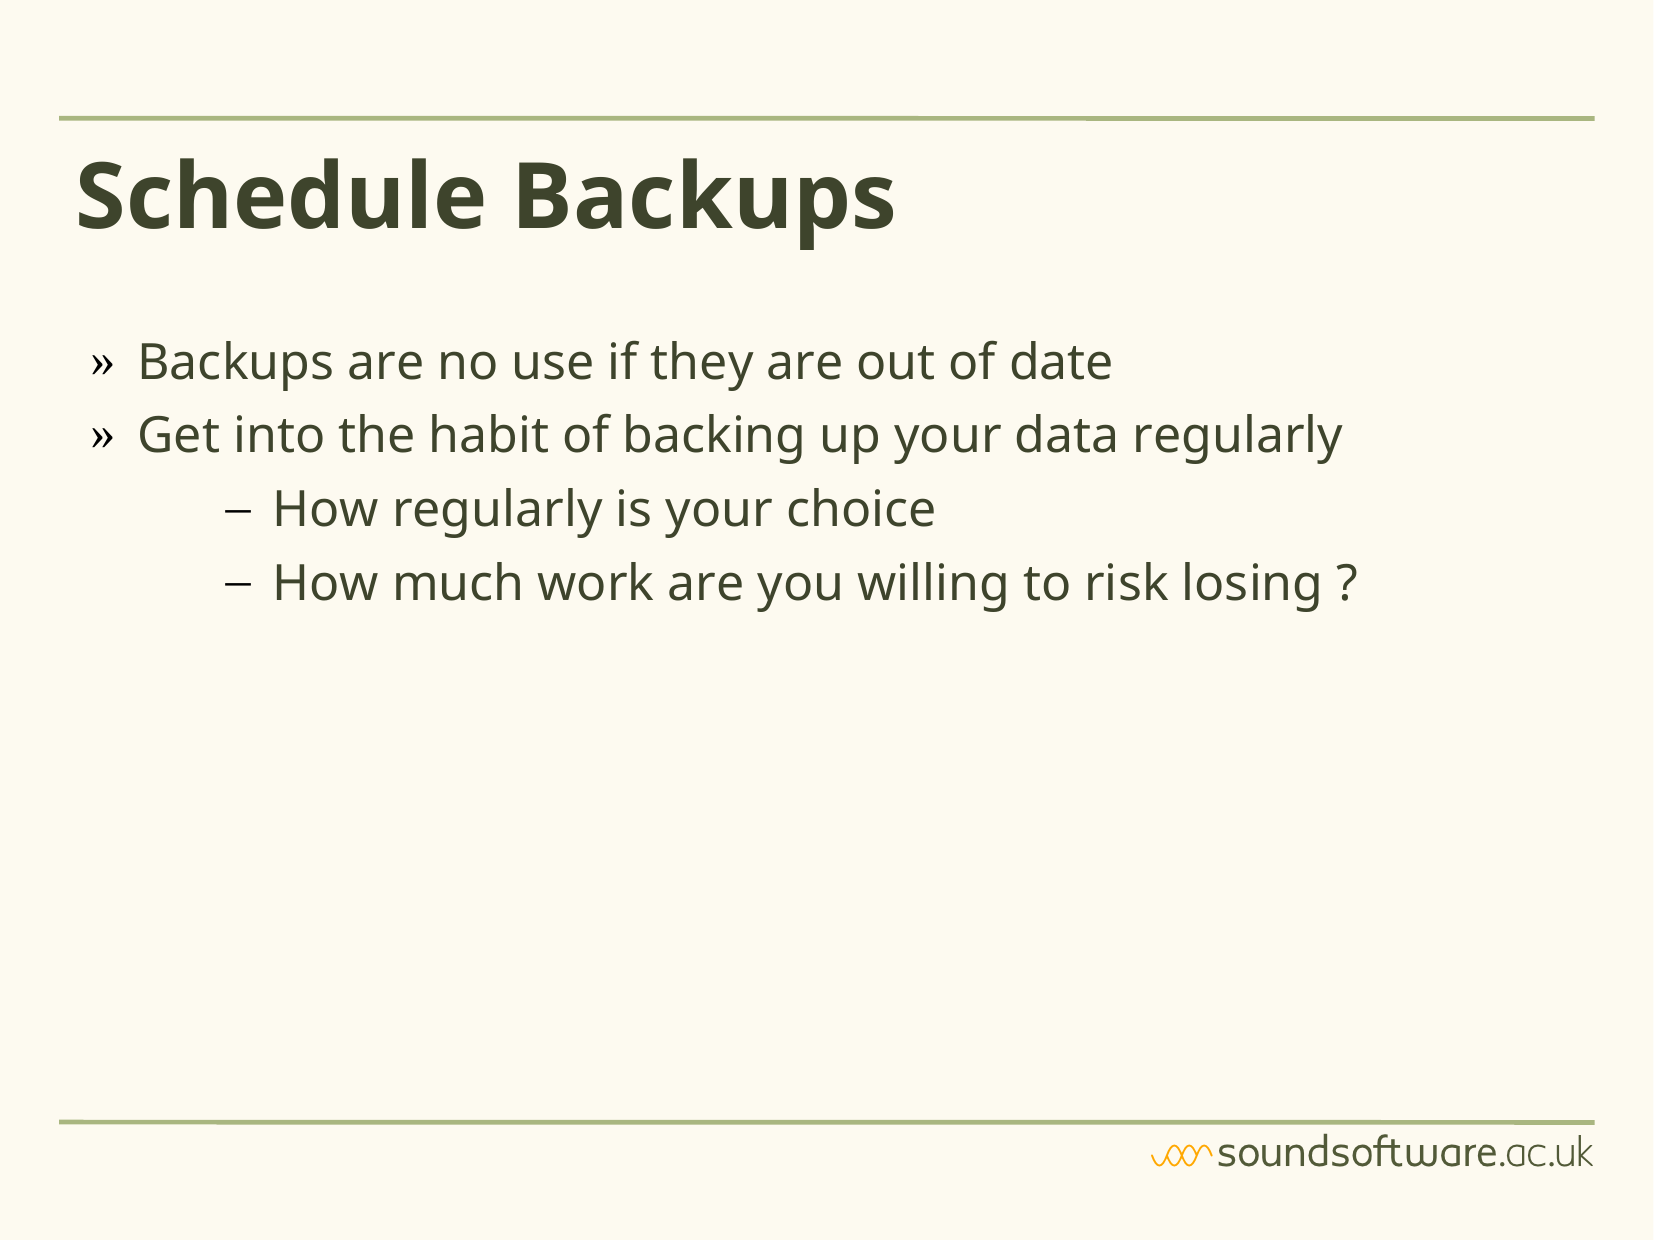

# Schedule Backups
Backups are no use if they are out of date
Get into the habit of backing up your data regularly
How regularly is your choice
How much work are you willing to risk losing ?